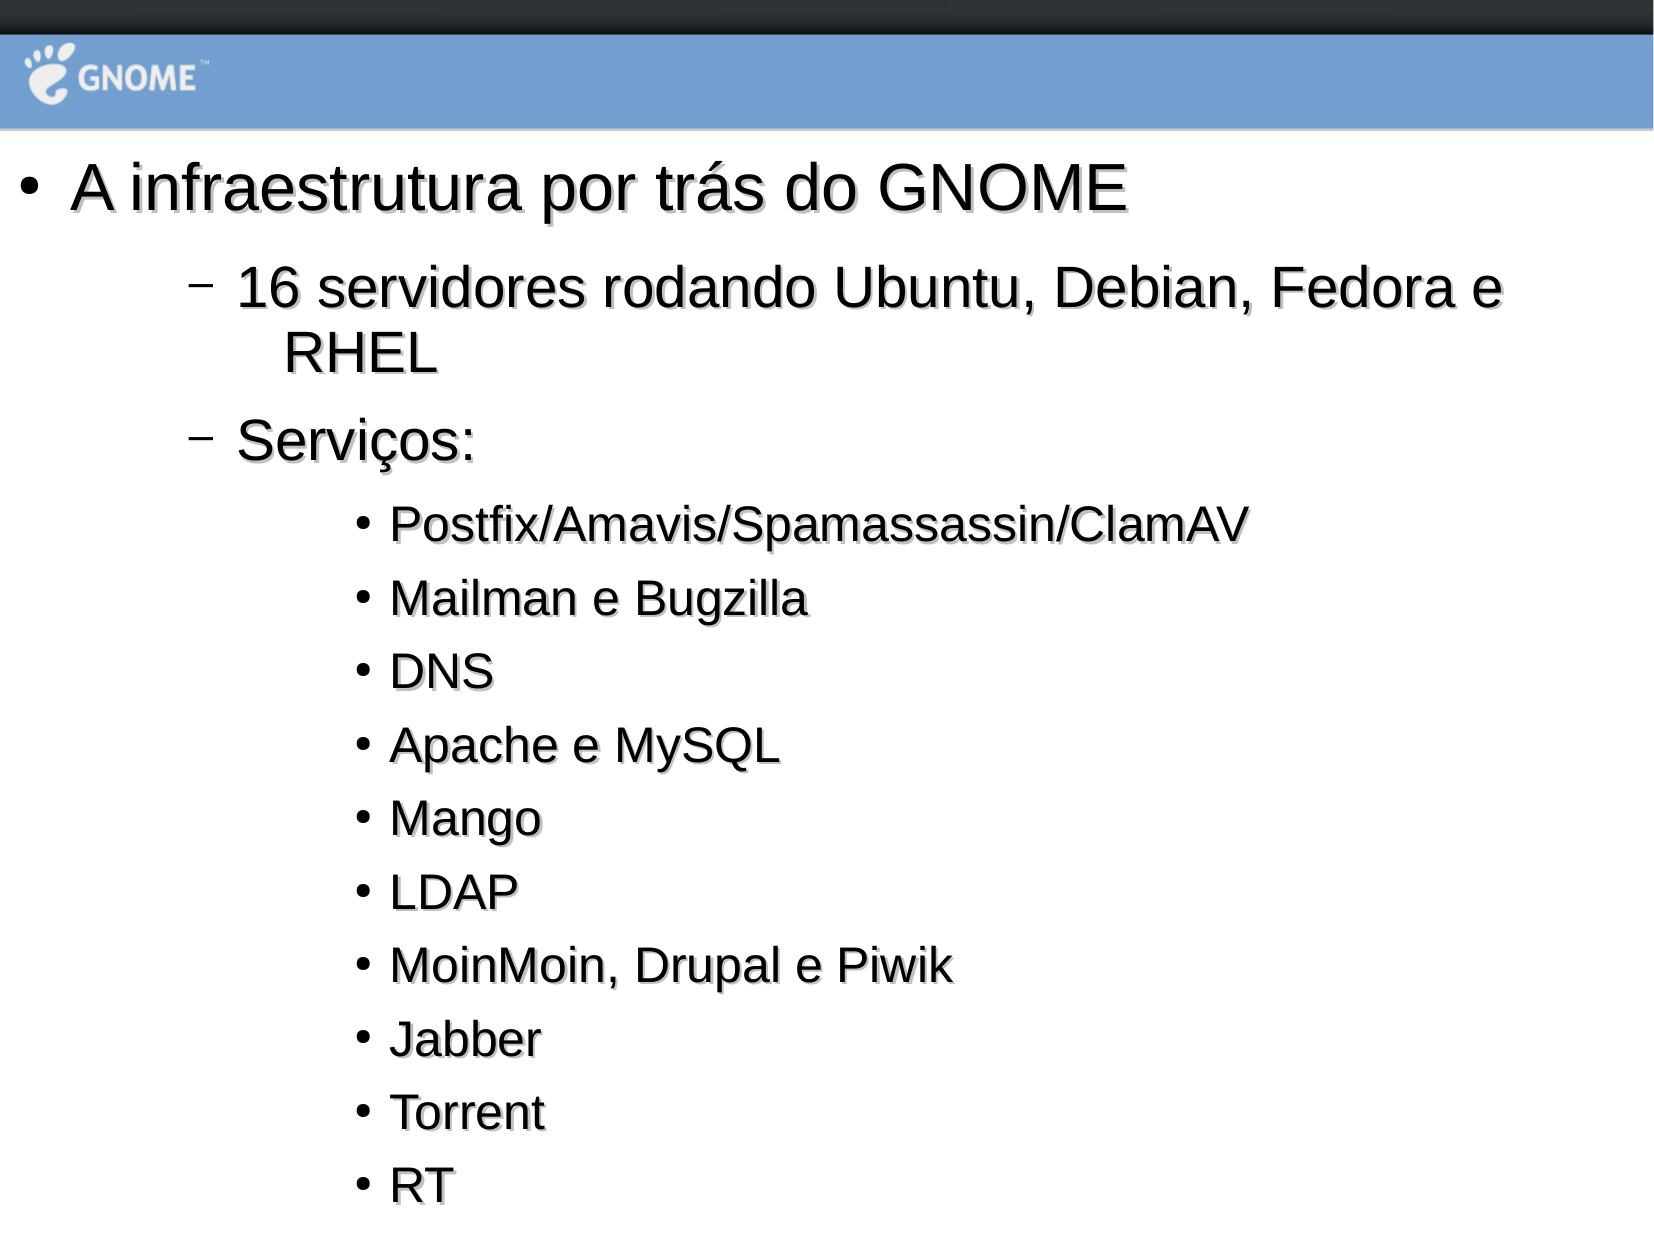

# A infraestrutura por trás do GNOME
16 servidores rodando Ubuntu, Debian, Fedora e RHEL
Serviços:
Postfix/Amavis/Spamassassin/ClamAV
Mailman e Bugzilla
DNS
Apache e MySQL
Mango
LDAP
MoinMoin, Drupal e Piwik
Jabber
Torrent
RT